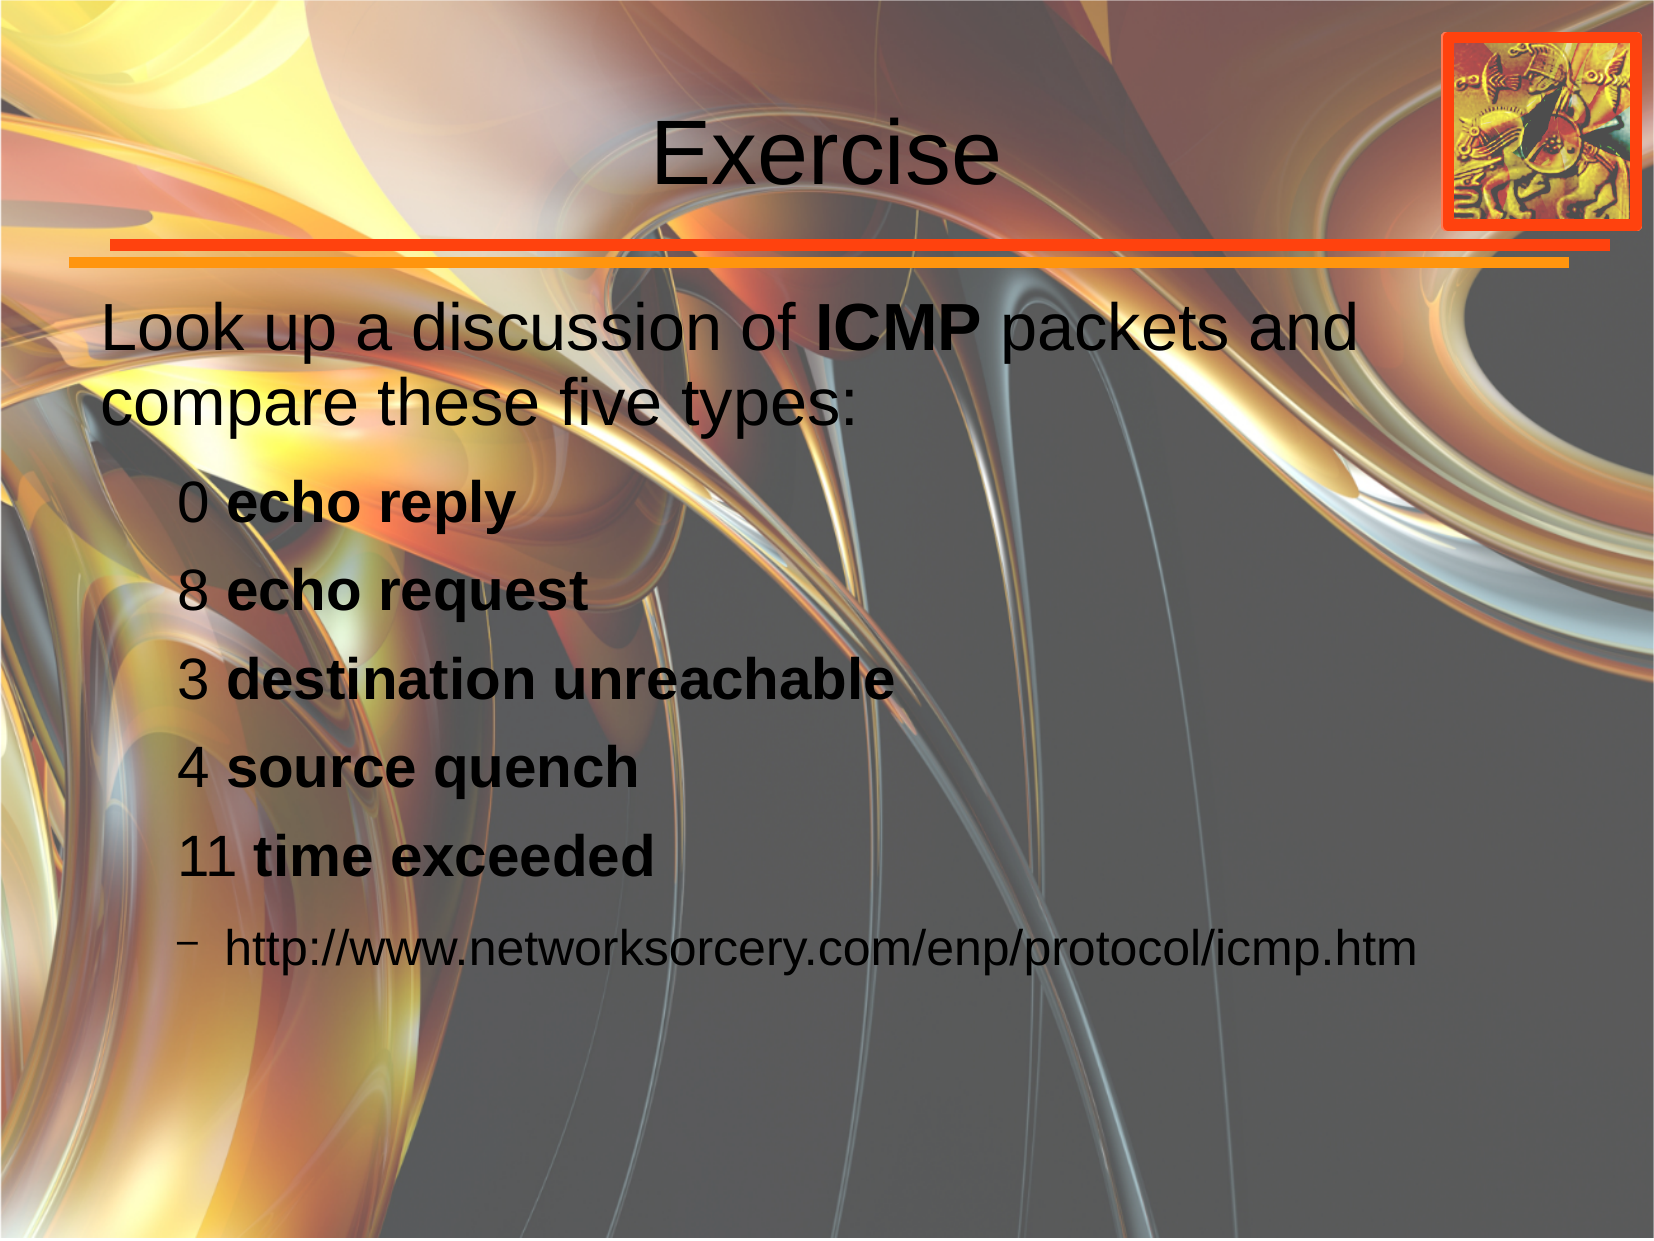

# Exercise
Look up a discussion of ICMP packets and compare these five types:
0 echo reply
8 echo request
3 destination unreachable
4 source quench
11 time exceeded
http://www.networksorcery.com/enp/protocol/icmp.htm